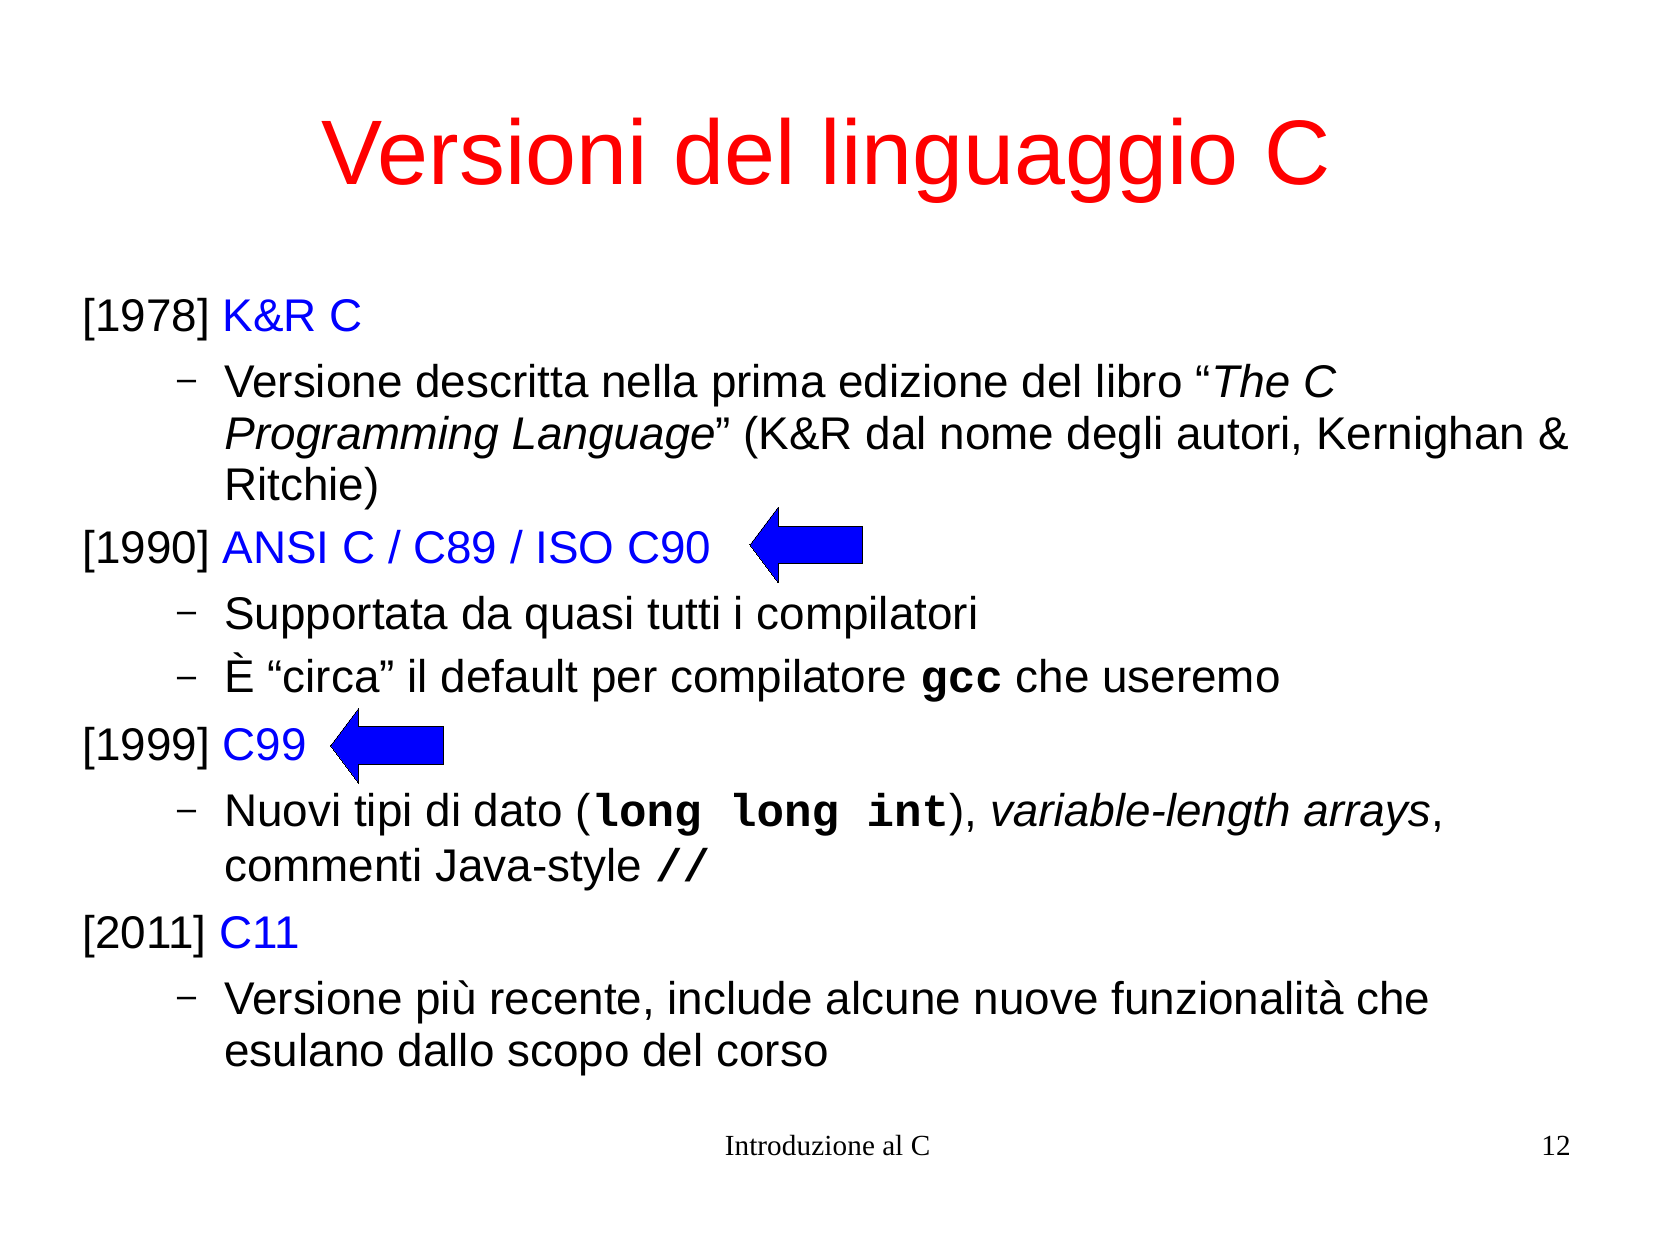

# Versioni del linguaggio C
[1978] K&R C
Versione descritta nella prima edizione del libro “The C Programming Language” (K&R dal nome degli autori, Kernighan & Ritchie)
[1990] ANSI C / C89 / ISO C90
Supportata da quasi tutti i compilatori
È “circa” il default per compilatore gcc che useremo
[1999] C99
Nuovi tipi di dato (long long int), variable-length arrays, commenti Java-style //
[2011] C11
Versione più recente, include alcune nuove funzionalità che esulano dallo scopo del corso
Introduzione al C
12